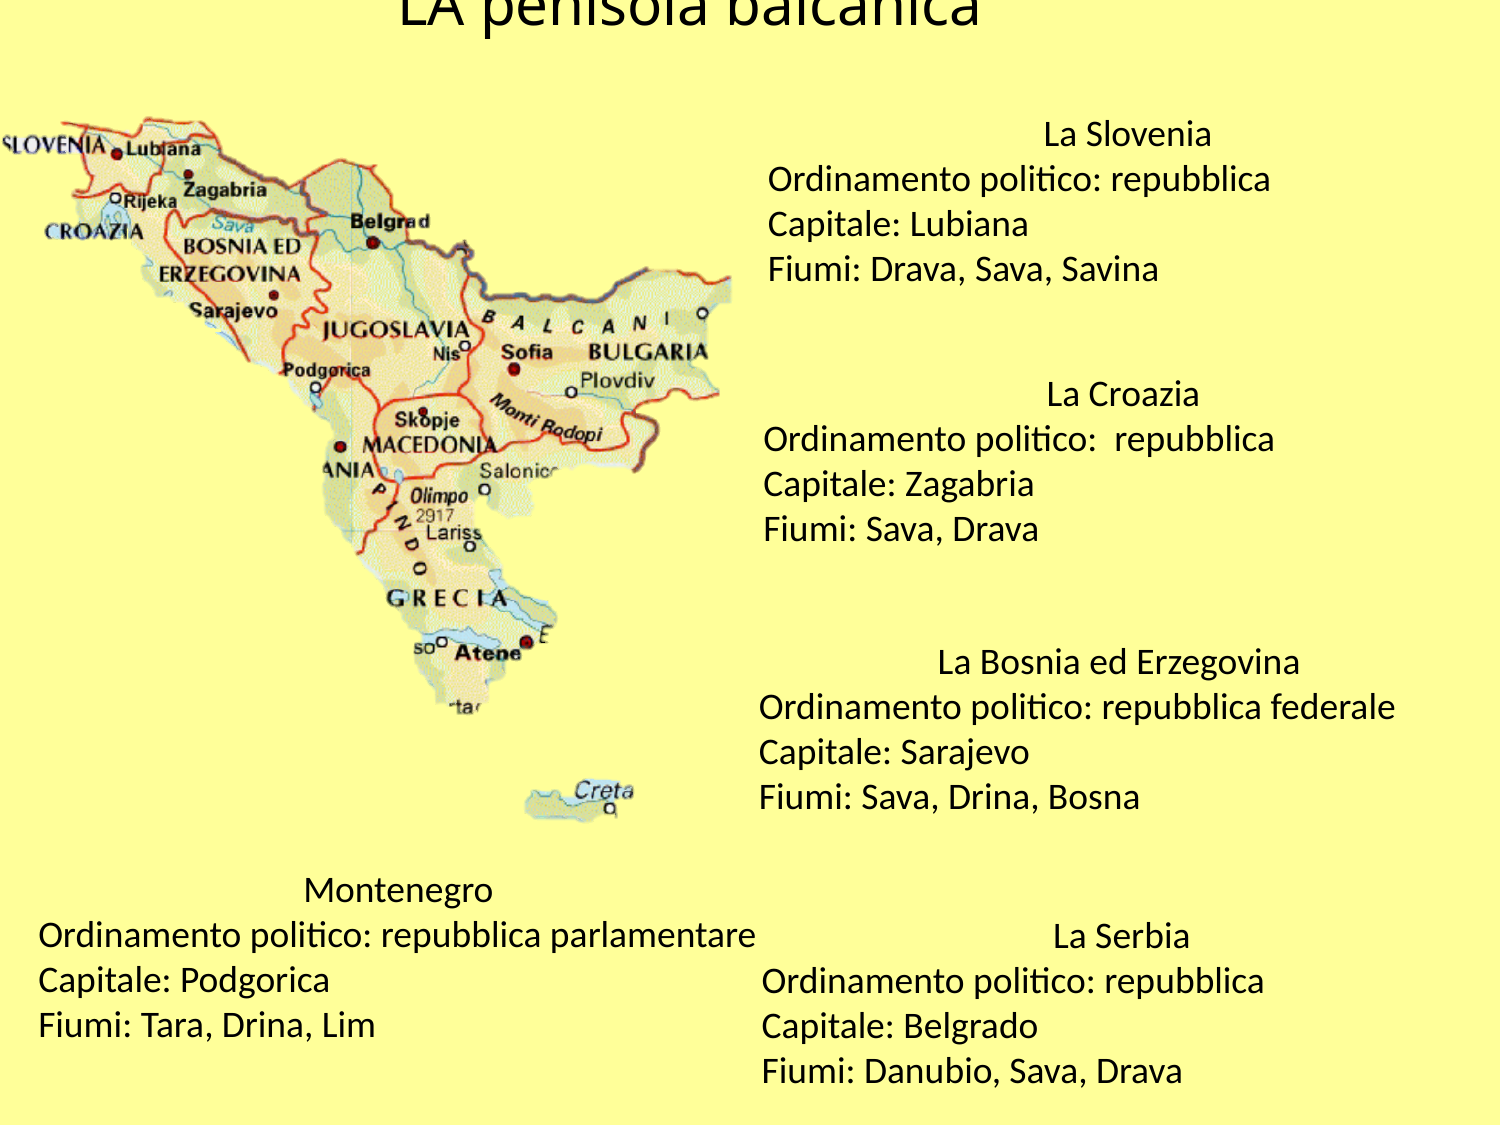

# LA penisola balcanica
La Slovenia
Ordinamento politico: repubblica
Capitale: Lubiana
Fiumi: Drava, Sava, Savina
La Croazia
Ordinamento politico: repubblica
Capitale: Zagabria
Fiumi: Sava, Drava
La Bosnia ed Erzegovina
Ordinamento politico: repubblica federale
Capitale: Sarajevo
Fiumi: Sava, Drina, Bosna
Montenegro
Ordinamento politico: repubblica parlamentare
Capitale: Podgorica
Fiumi: Tara, Drina, Lim
La Serbia
Ordinamento politico: repubblica
Capitale: Belgrado
Fiumi: Danubio, Sava, Drava